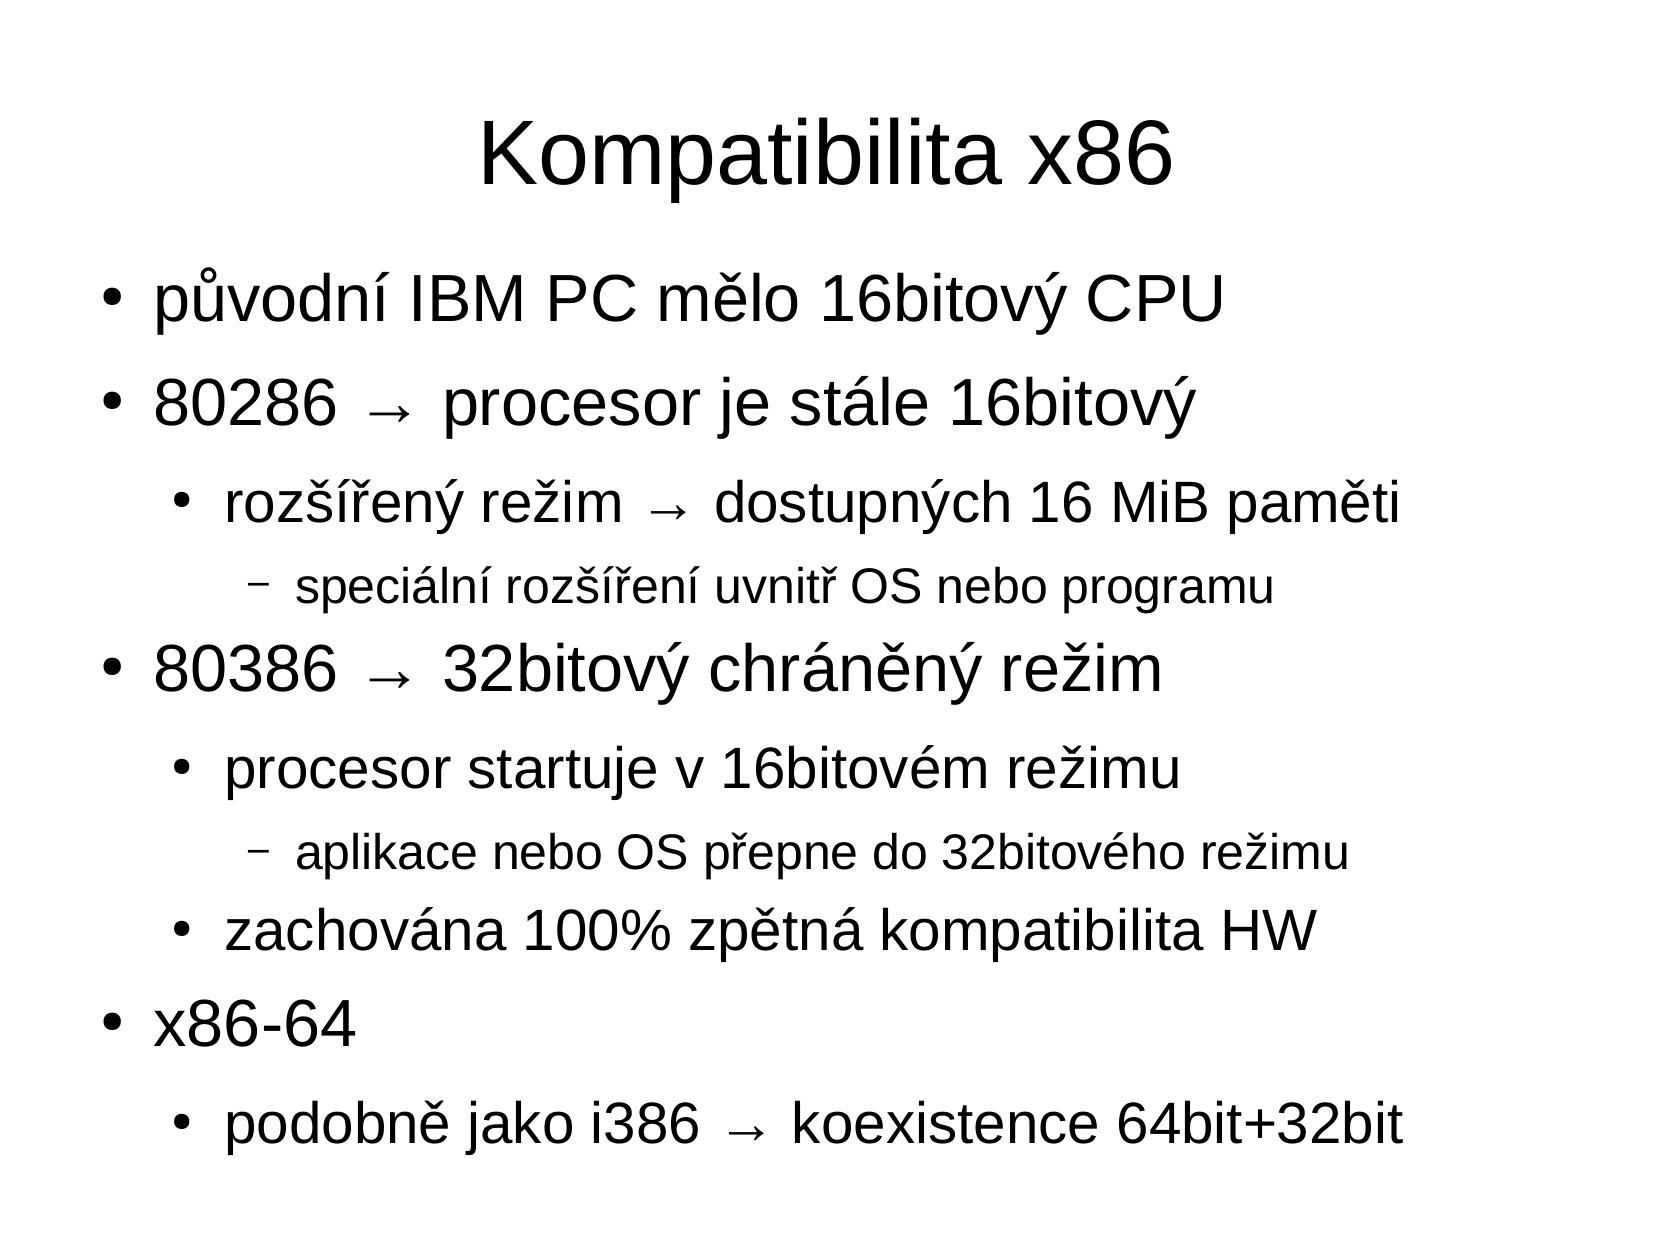

# Kompatibilita x86
původní IBM PC mělo 16bitový CPU
80286 → procesor je stále 16bitový
rozšířený režim → dostupných 16 MiB paměti
speciální rozšíření uvnitř OS nebo programu
80386 → 32bitový chráněný režim
procesor startuje v 16bitovém režimu
aplikace nebo OS přepne do 32bitového režimu
zachována 100% zpětná kompatibilita HW
x86-64
podobně jako i386 → koexistence 64bit+32bit